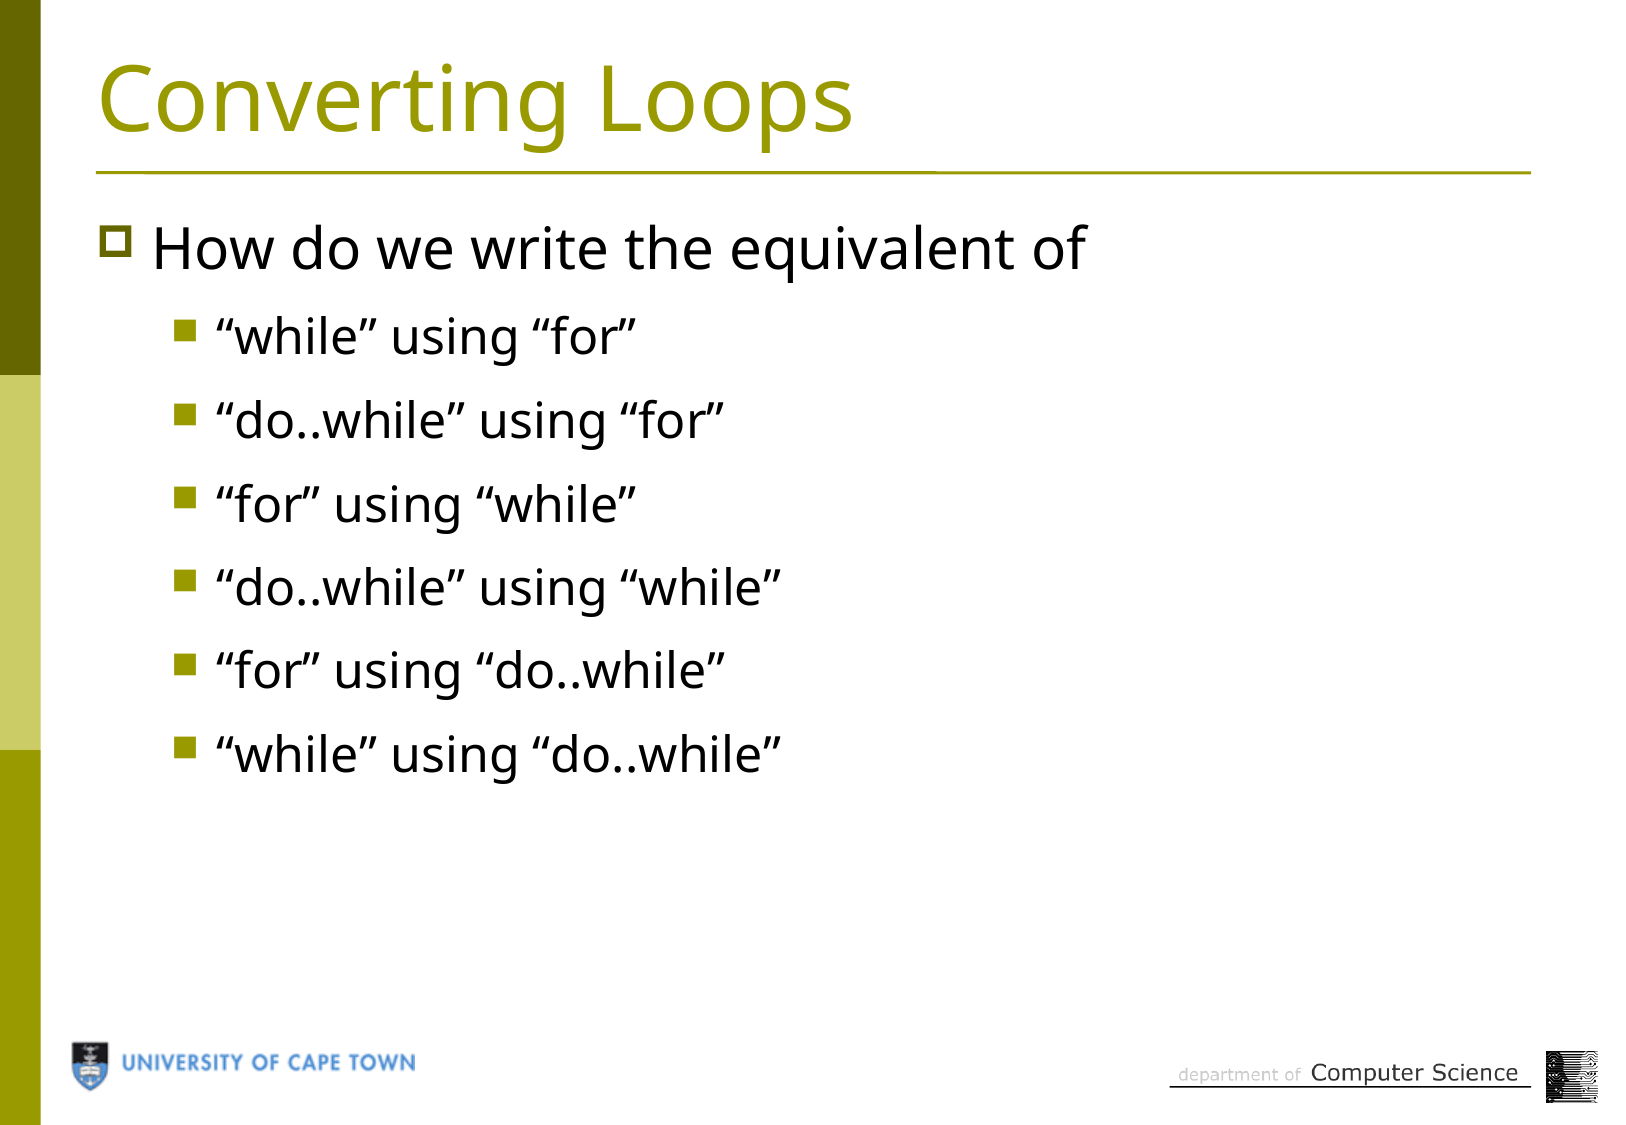

# Converting Loops
How do we write the equivalent of
“while” using “for”
“do..while” using “for”
“for” using “while”
“do..while” using “while”
“for” using “do..while”
“while” using “do..while”